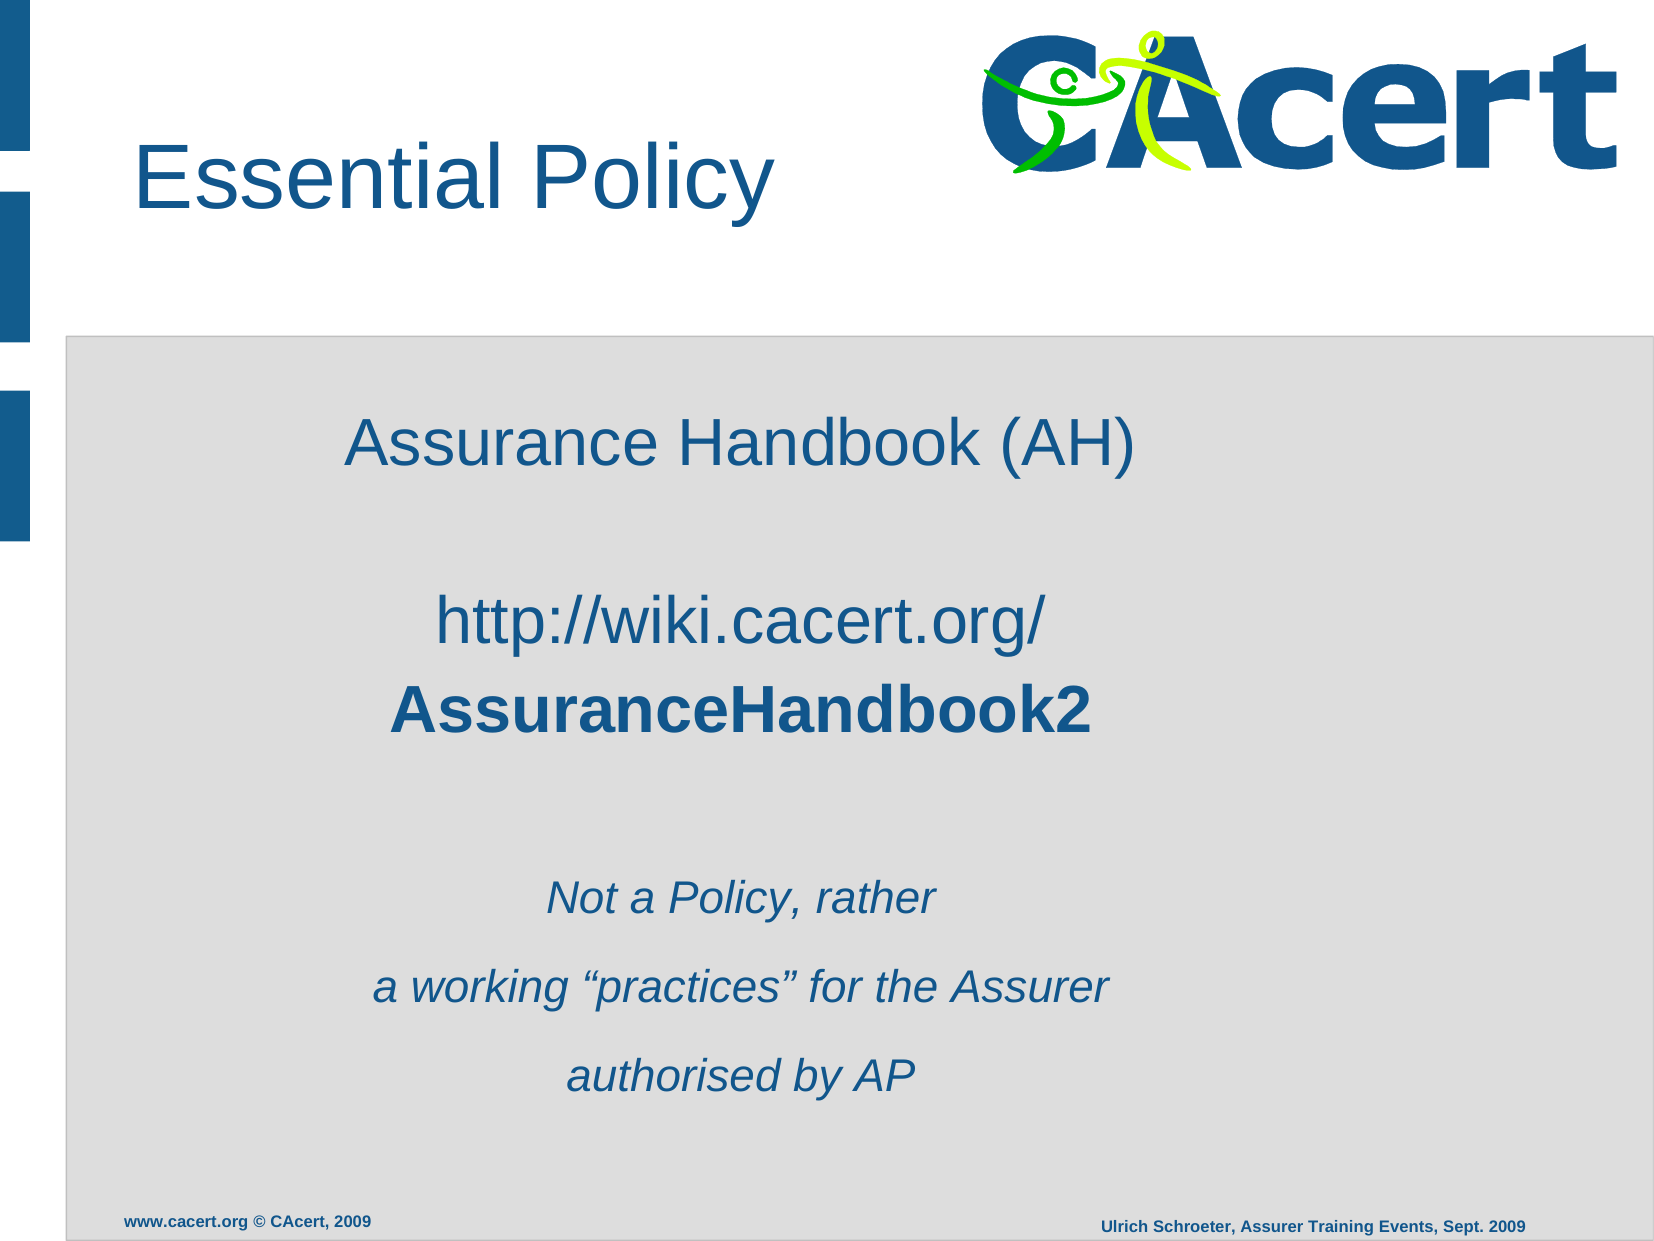

Essential Policy
Assurance Handbook (AH)
http://wiki.cacert.org/
AssuranceHandbook2
Not a Policy, rather
a working “practices” for the Assurer
authorised by AP